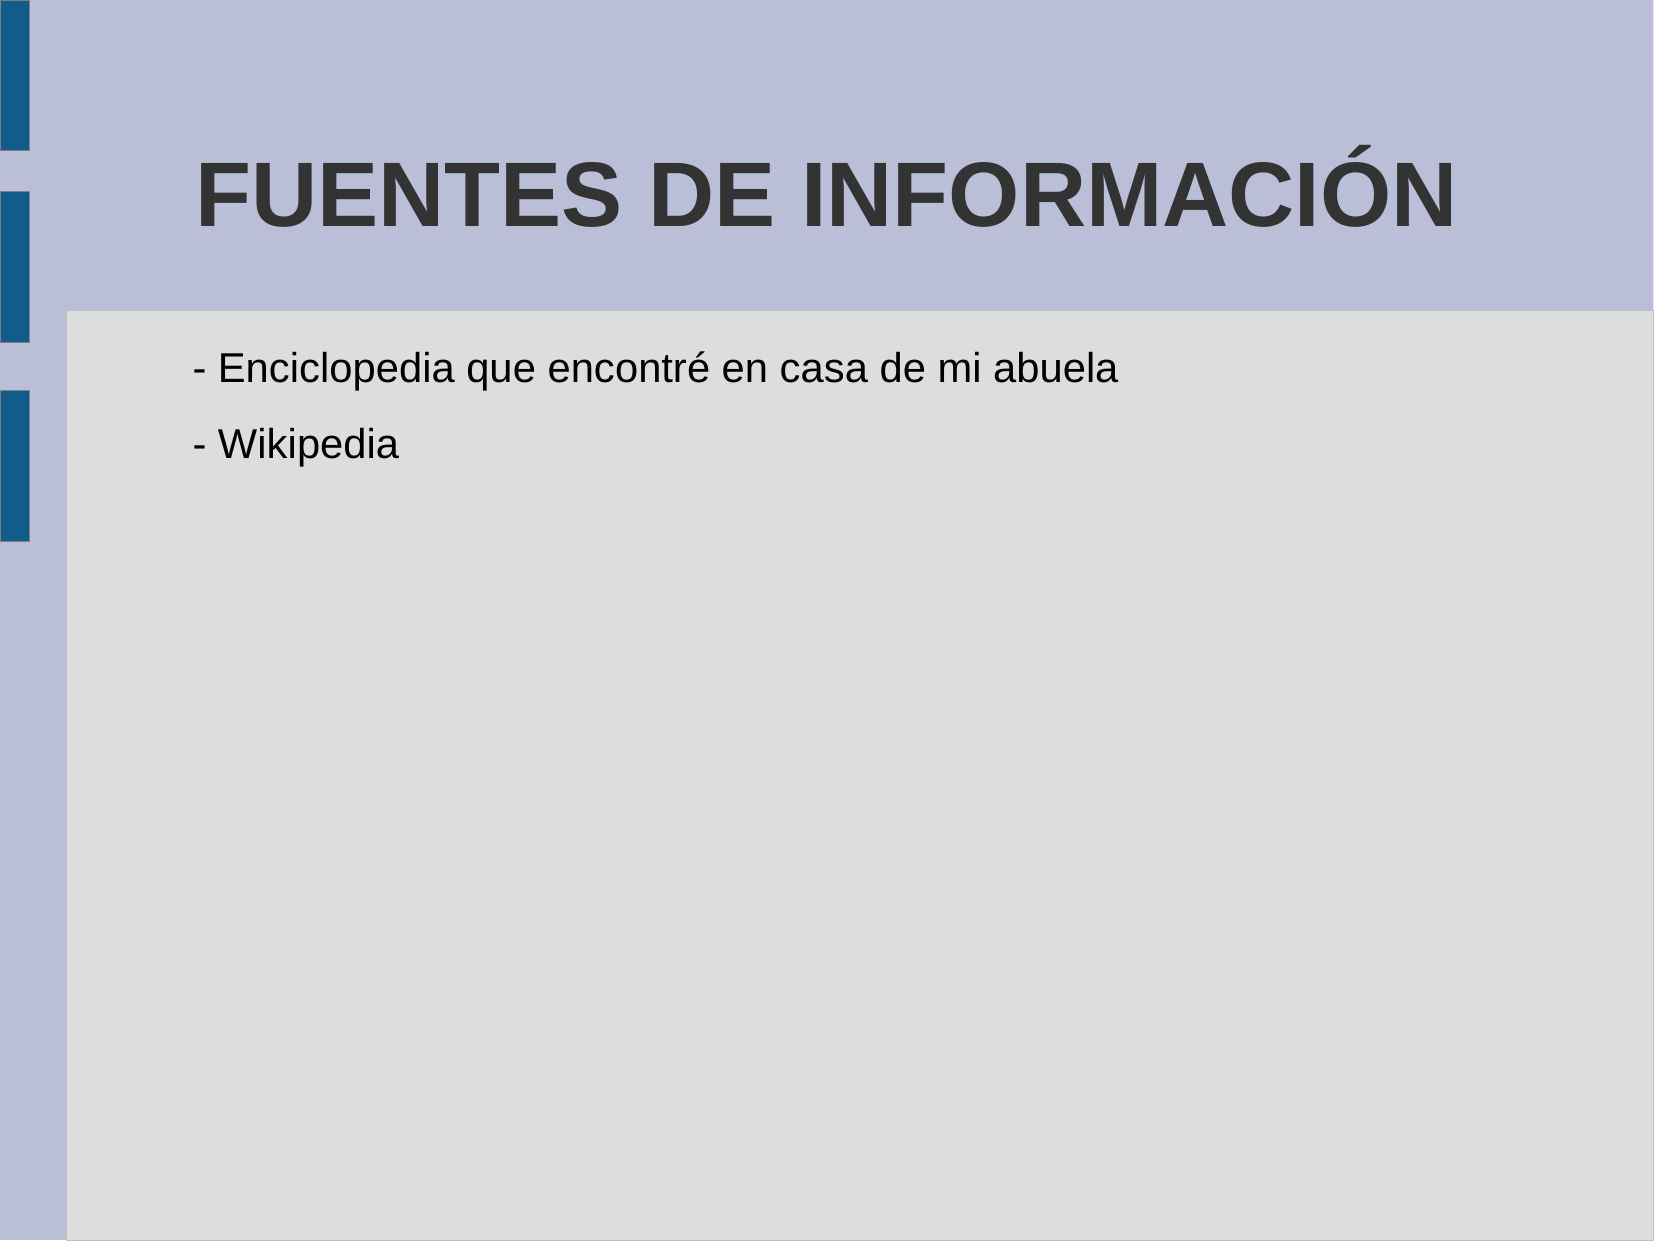

# FUENTES DE INFORMACIÓN
- Enciclopedia que encontré en casa de mi abuela
- Wikipedia